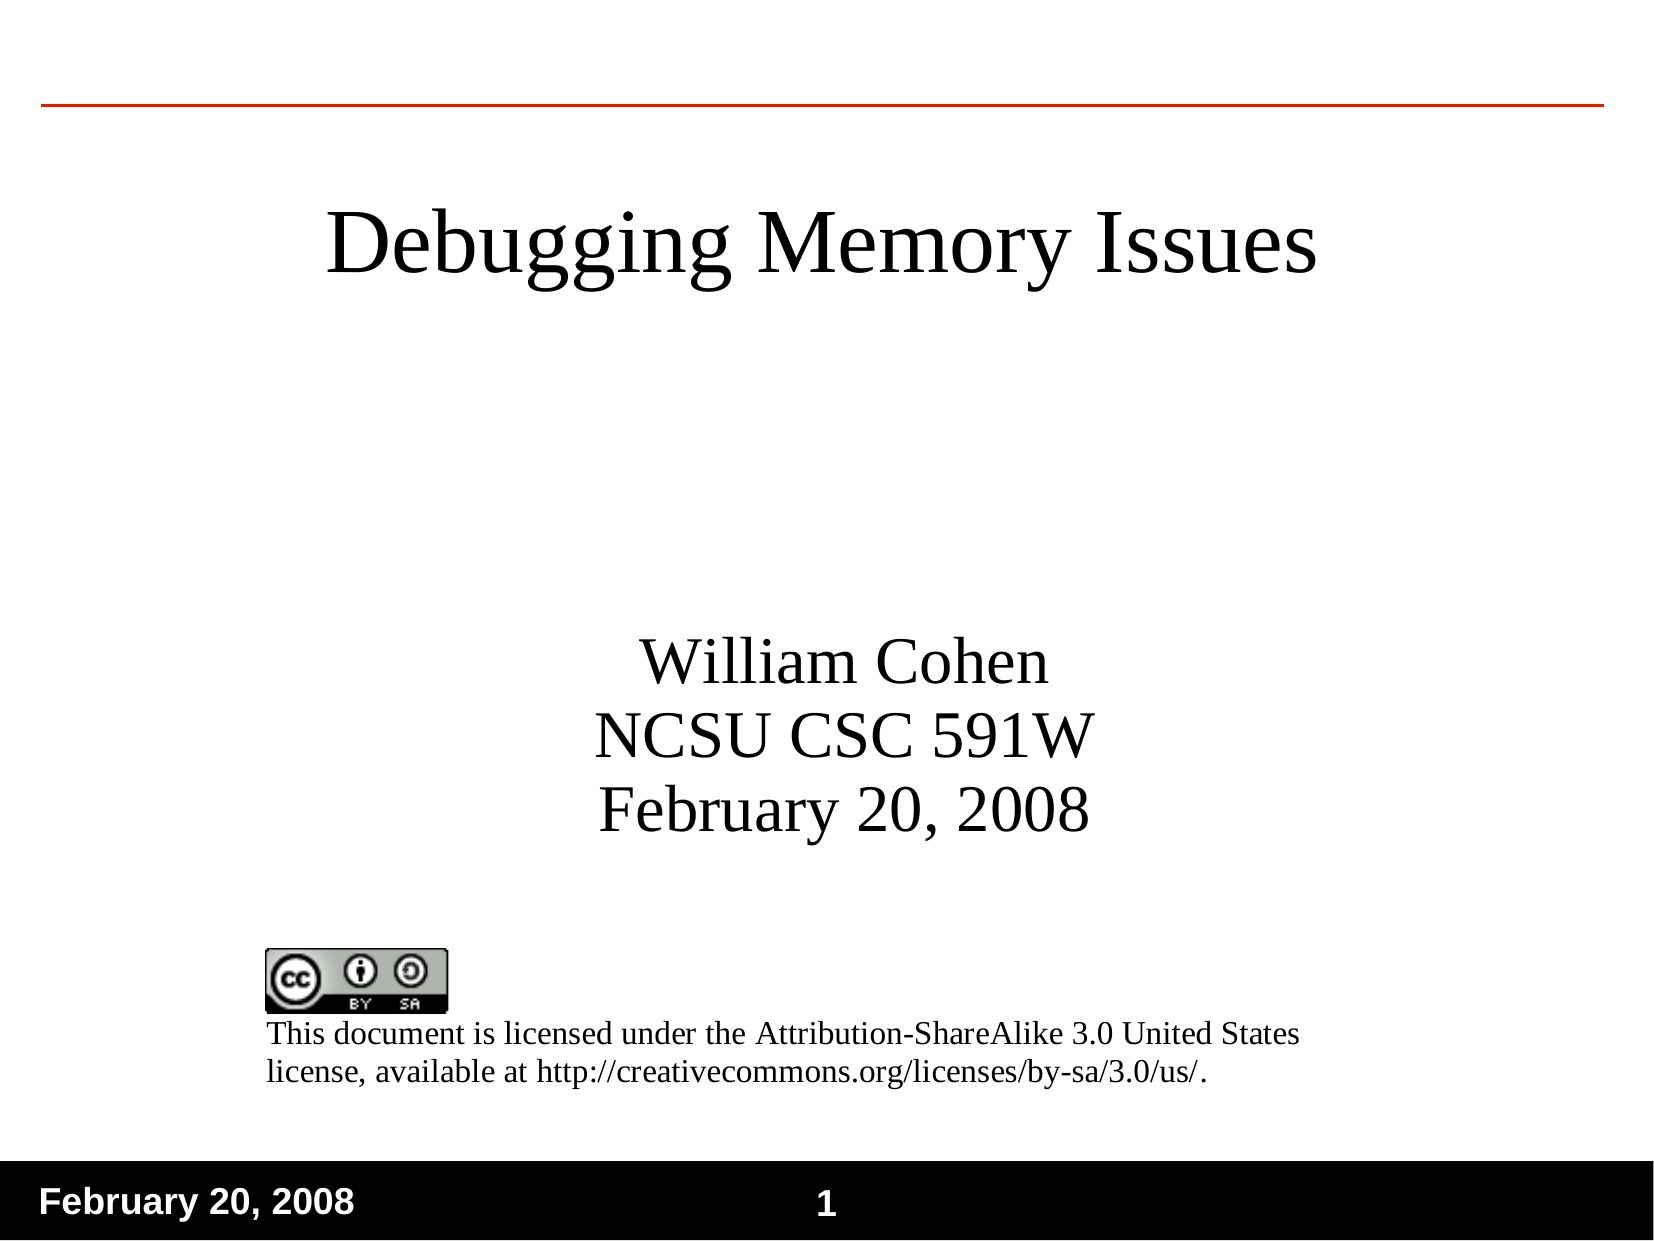

# Debugging Memory Issues
William Cohen
NCSU CSC 591W
February 20, 2008